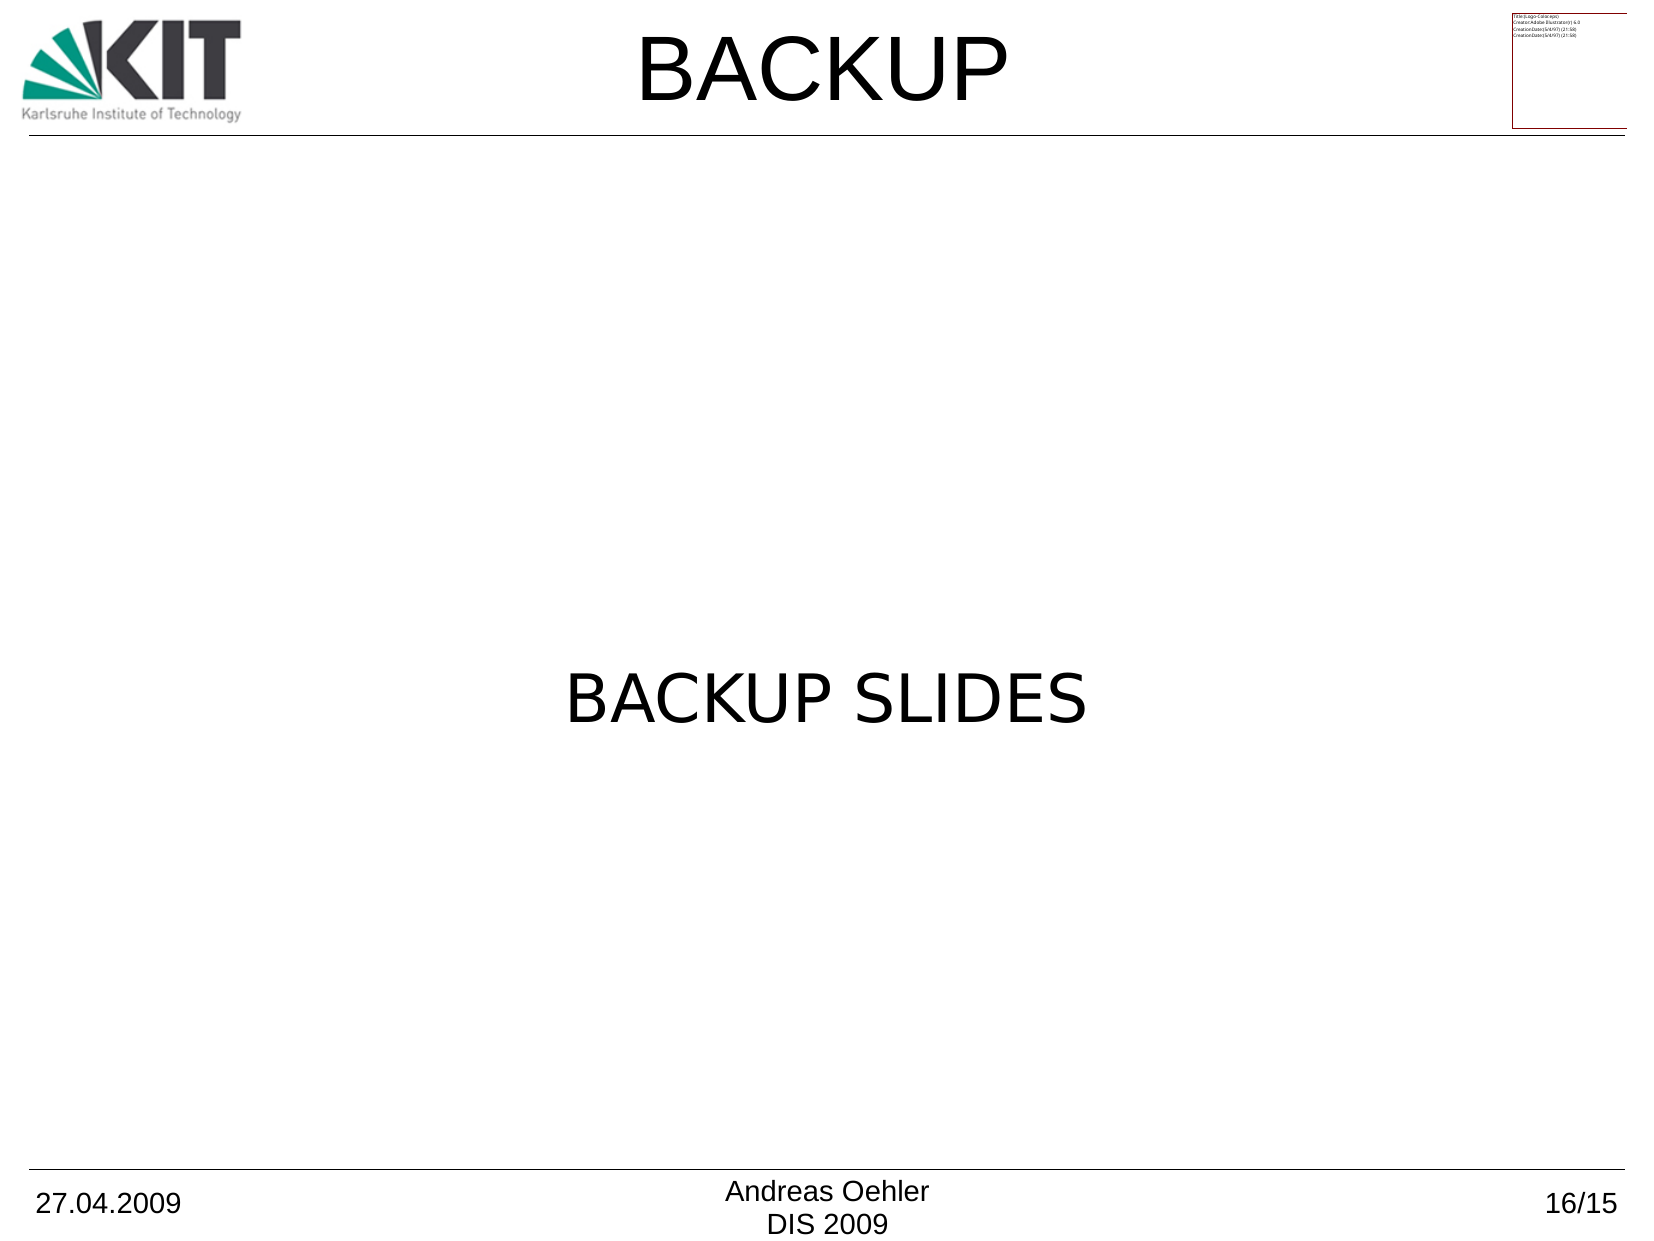

# BACKUP
BACKUP SLIDES
Andreas Oehler DIS 2009
27.04.2009
16